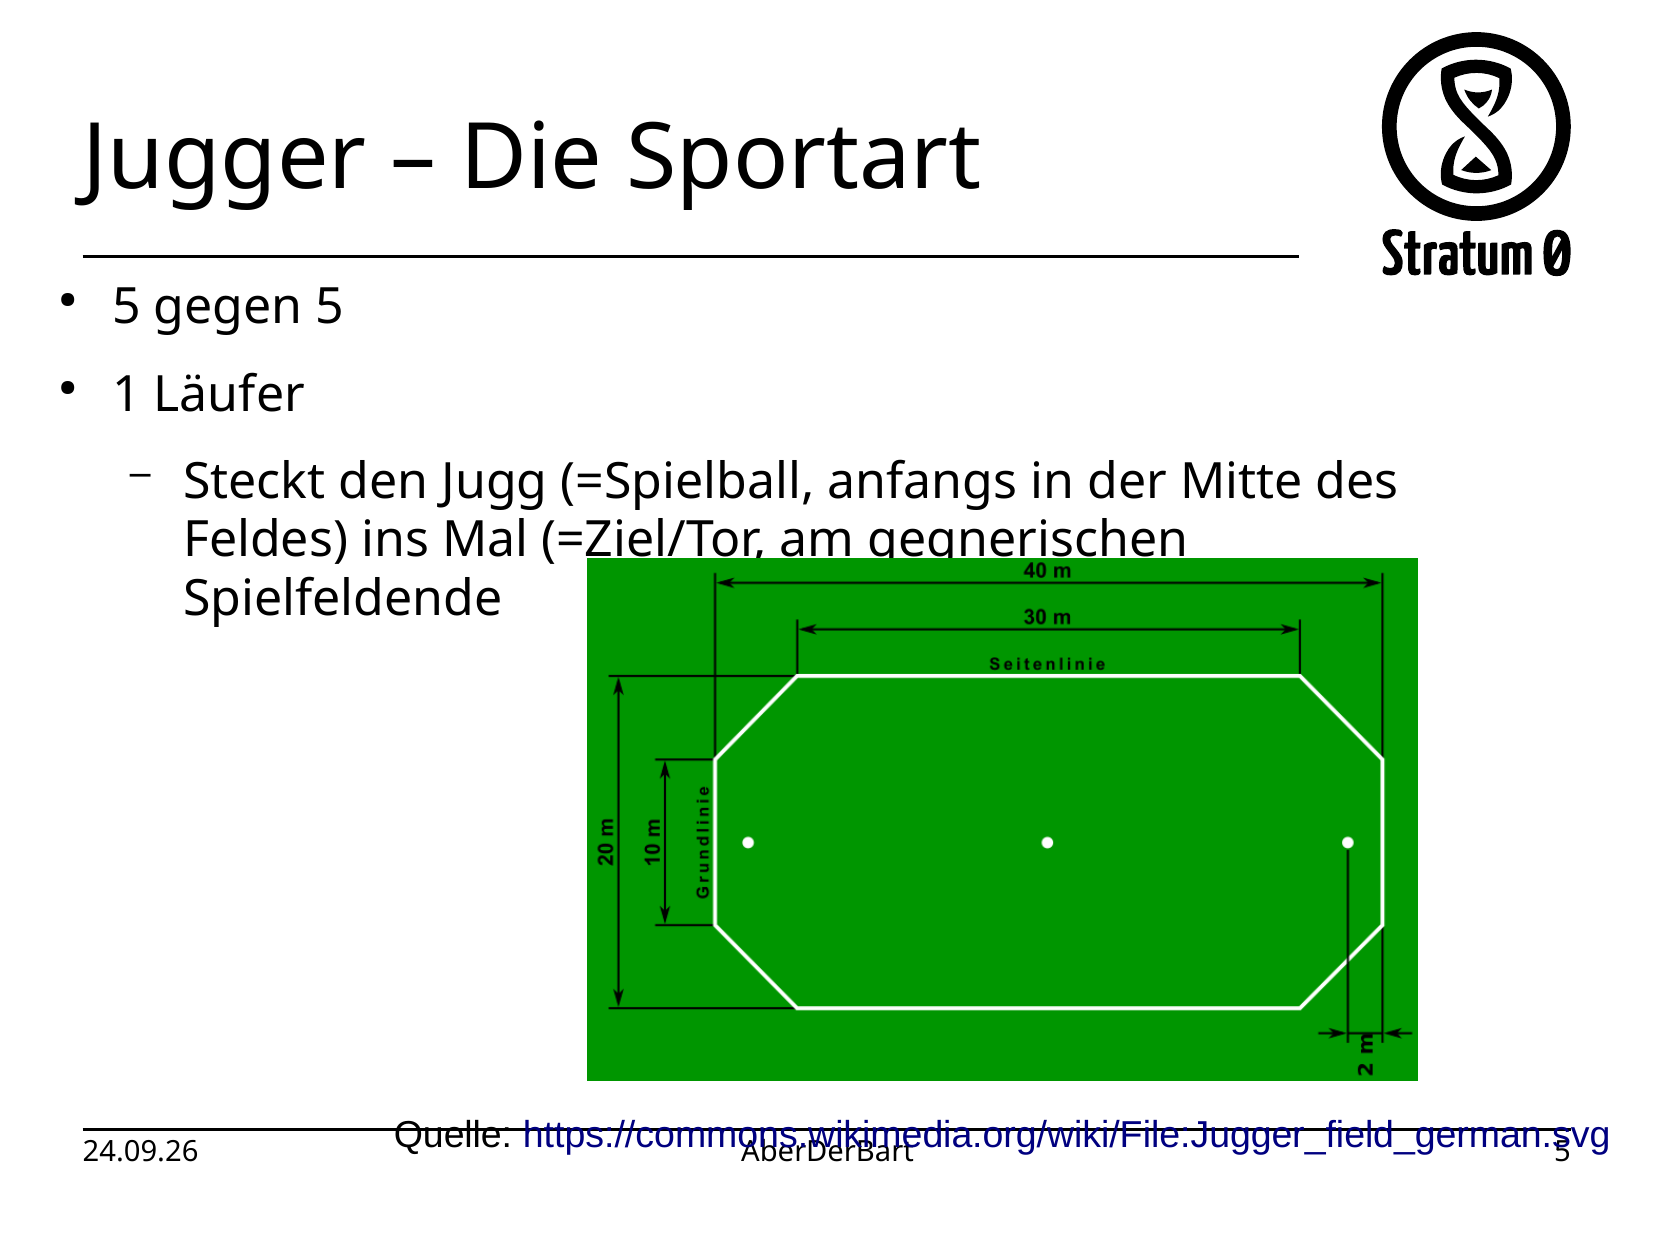

# Jugger – Die Sportart
5 gegen 5
1 Läufer
Steckt den Jugg (=Spielball, anfangs in der Mitte des Feldes) ins Mal (=Ziel/Tor, am gegnerischen Spielfeldende
Quelle: https://commons.wikimedia.org/wiki/File:Jugger_field_german.svg
AberDerBart
5